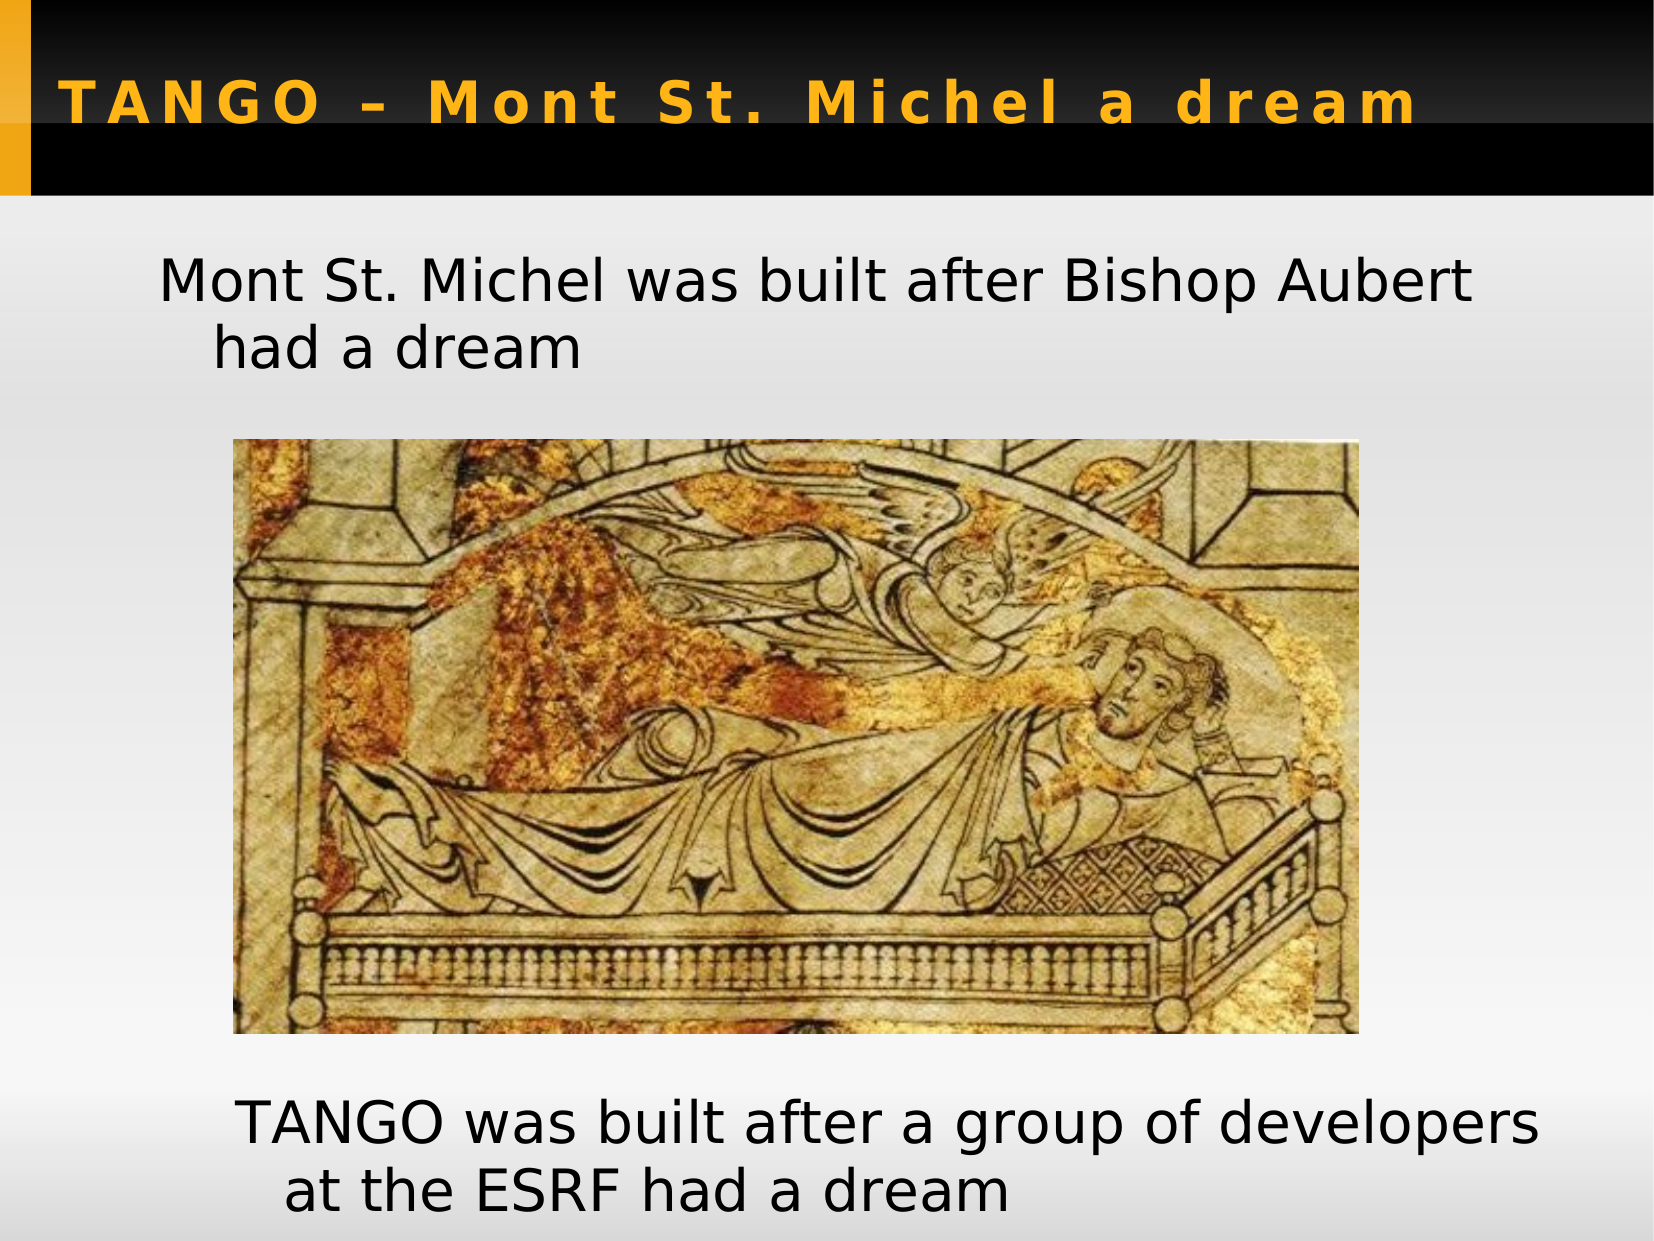

# TANGO – Mont St. Michel a dream
Mont St. Michel was built after Bishop Aubert had a dream
TANGO was built after a group of developers at the ESRF had a dream